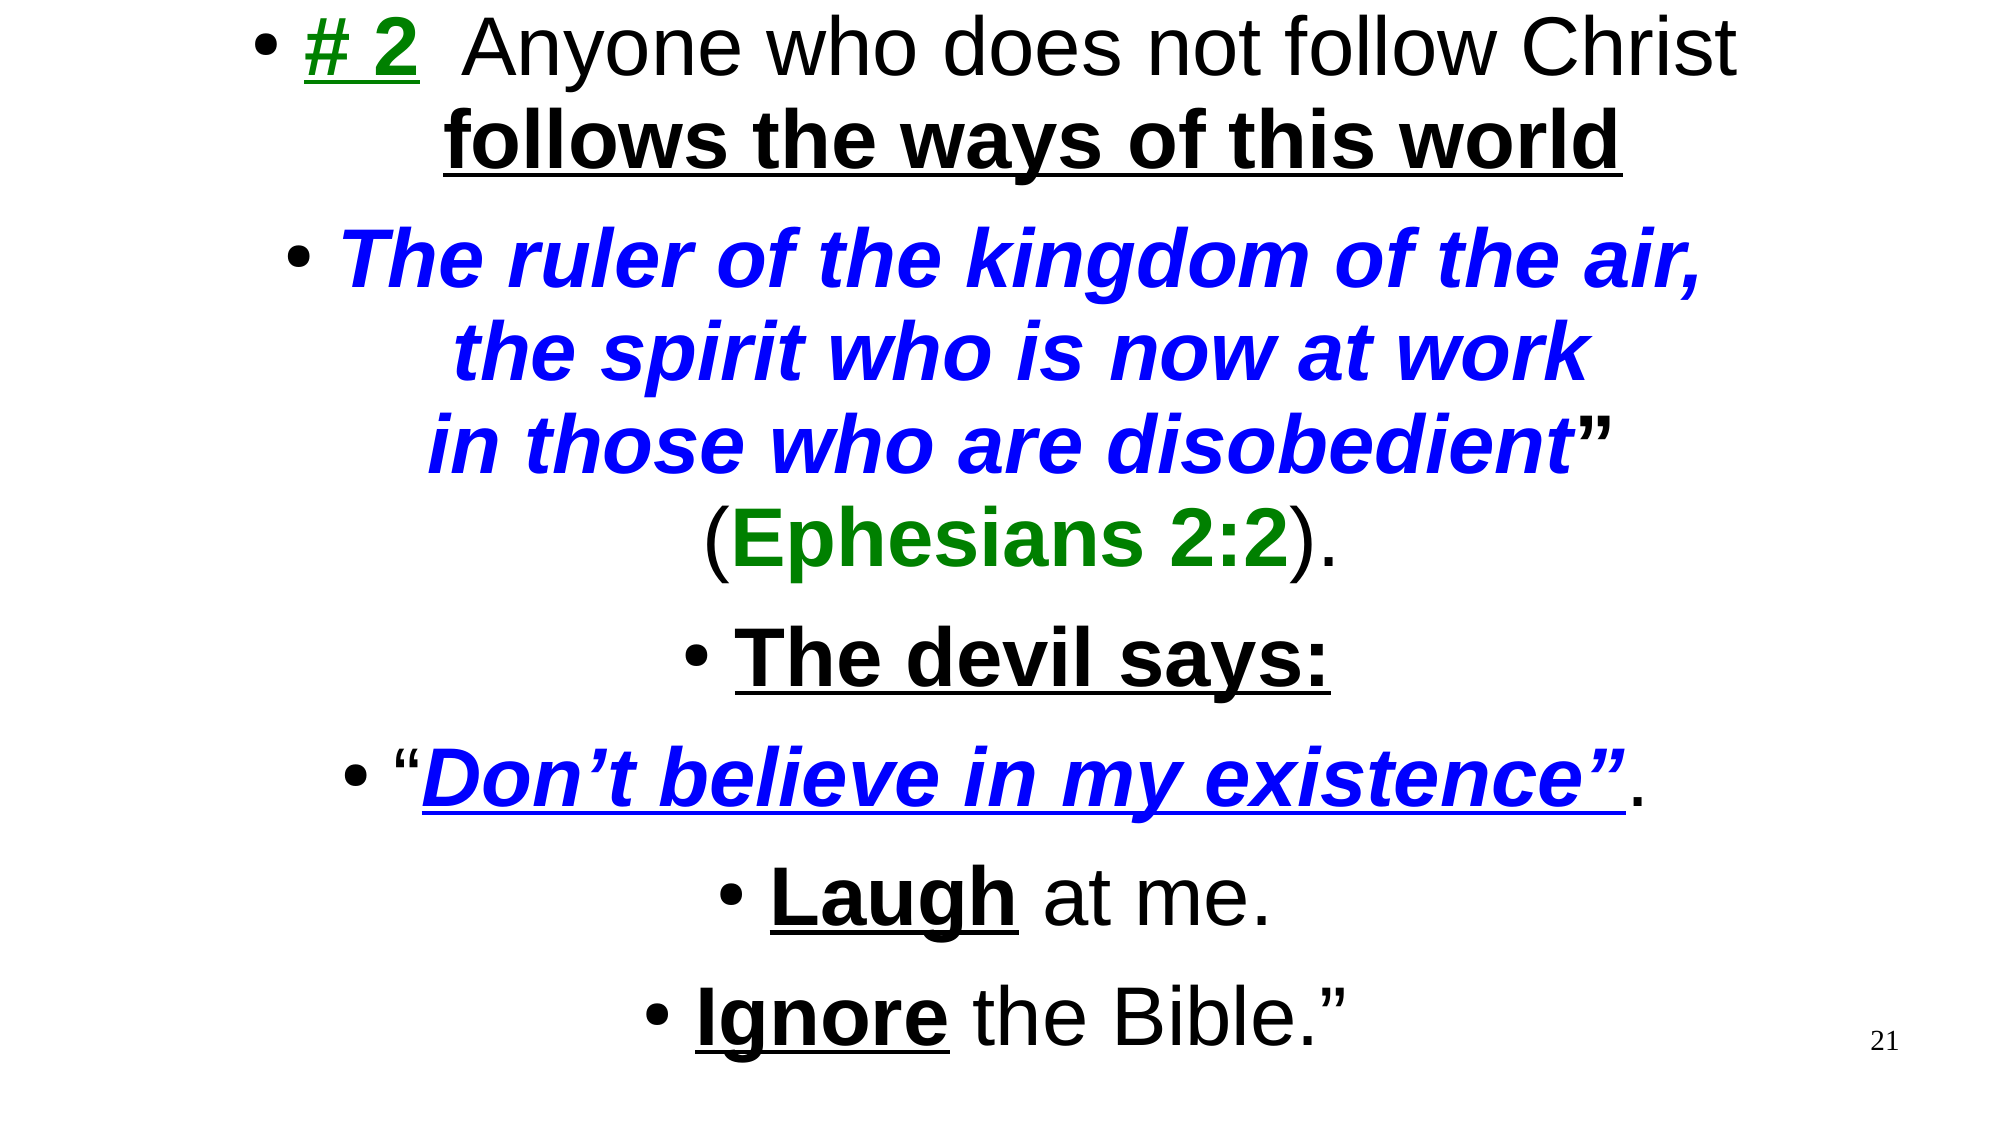

# # 2 Anyone who does not follow Christ follows the ways of this world
The ruler of the kingdom of the air,
the spirit who is now at work
in those who are disobedient”
(Ephesians 2:2).
The devil says:
“Don’t believe in my existence”.
Laugh at me.
Ignore the Bible.”
21